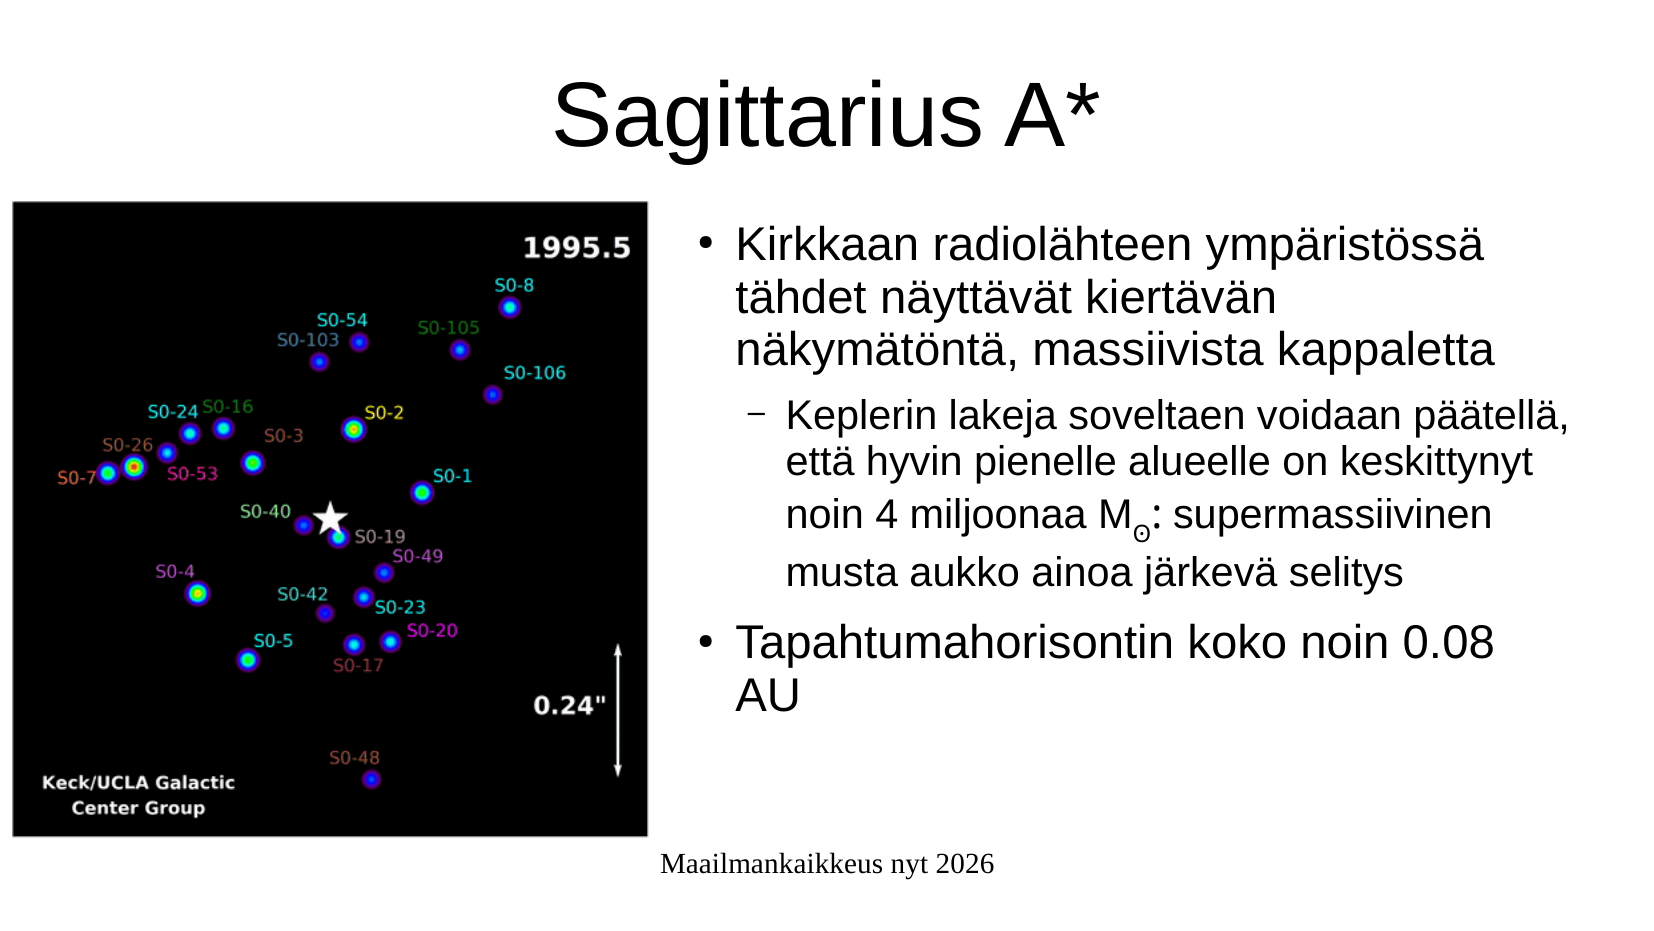

# Sagittarius A*
Kirkkaan radiolähteen ympäristössä tähdet näyttävät kiertävän näkymätöntä, massiivista kappaletta
Keplerin lakeja soveltaen voidaan päätellä, että hyvin pienelle alueelle on keskittynyt noin 4 miljoonaa Mʘ: supermassiivinen musta aukko ainoa järkevä selitys
Tapahtumahorisontin koko noin 0.08 AU